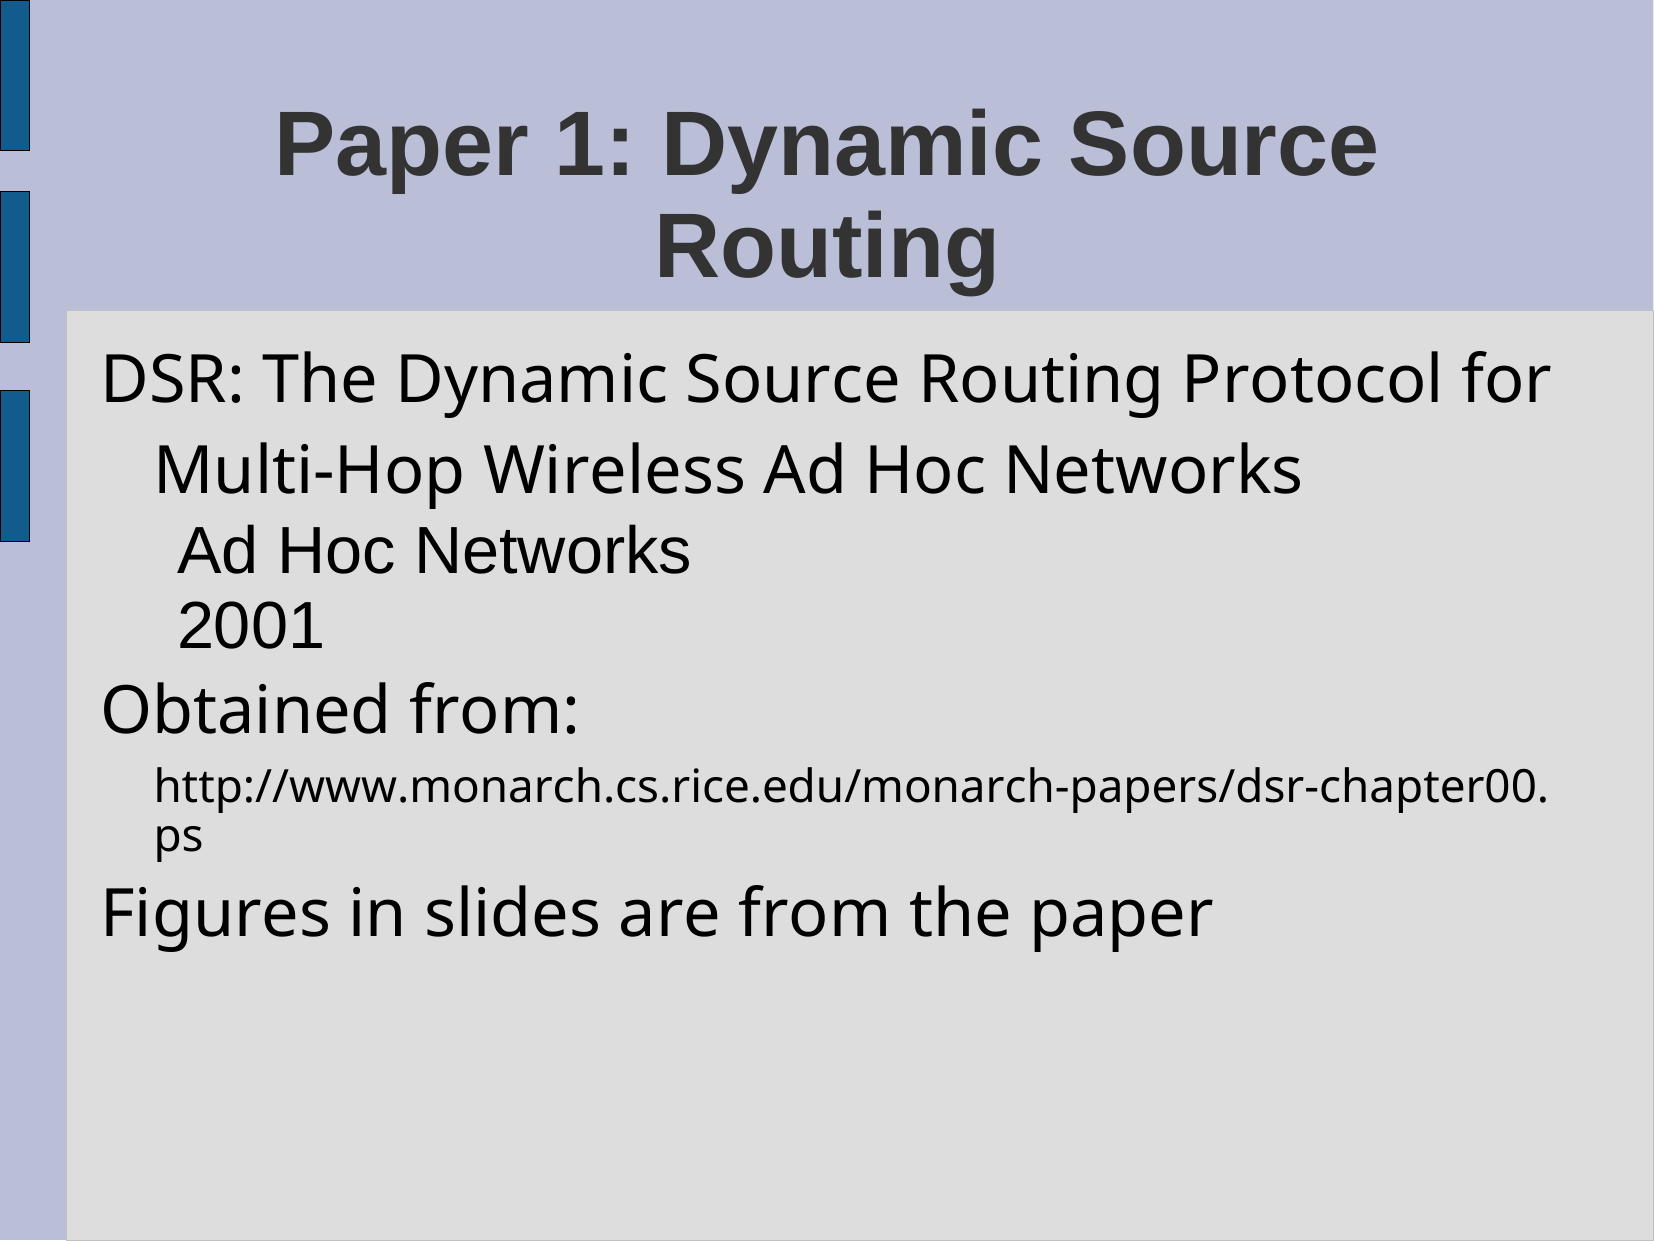

# Paper 1: Dynamic Source Routing
DSR: The Dynamic Source Routing Protocol for Multi-Hop Wireless Ad Hoc Networks
Ad Hoc Networks
2001
Obtained from: http://www.monarch.cs.rice.edu/monarch-papers/dsr-chapter00.ps
Figures in slides are from the paper